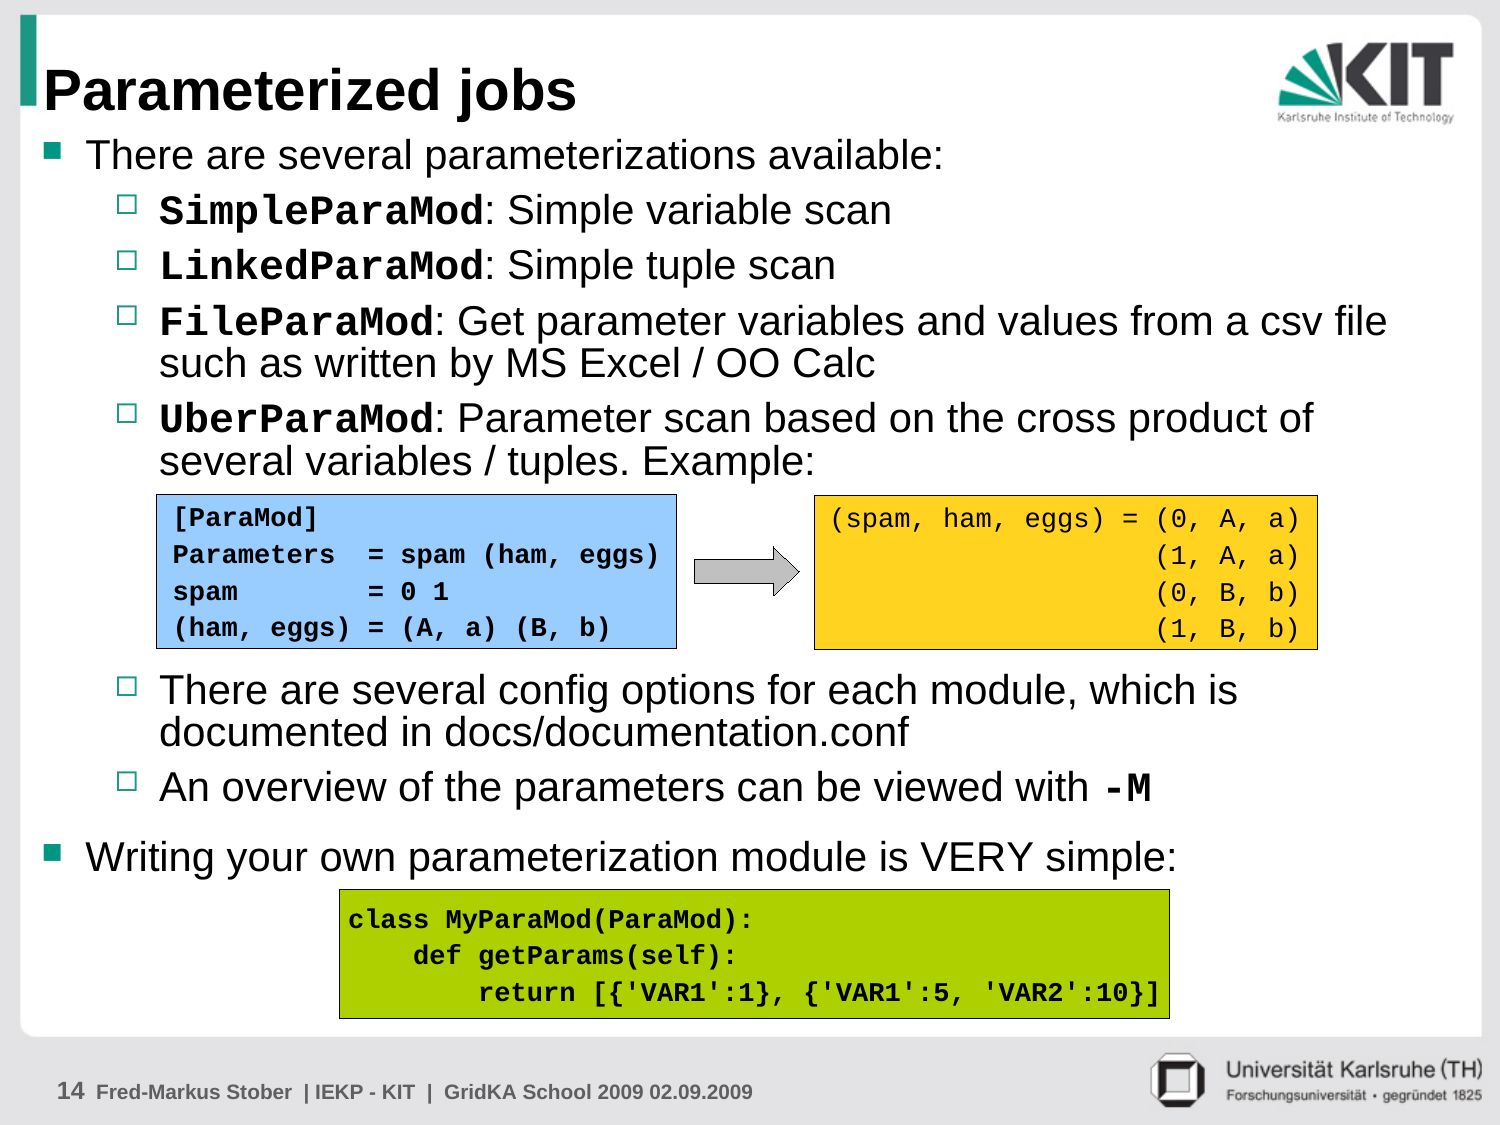

# Parameterized jobs
There are several parameterizations available:
SimpleParaMod: Simple variable scan
LinkedParaMod: Simple tuple scan
FileParaMod: Get parameter variables and values from a csv file such as written by MS Excel / OO Calc
UberParaMod: Parameter scan based on the cross product of several variables / tuples. Example:
There are several config options for each module, which is documented in docs/documentation.conf
An overview of the parameters can be viewed with -M
Writing your own parameterization module is VERY simple:
[ParaMod]
Parameters = spam (ham, eggs)
spam = 0 1
(ham, eggs) = (A, a) (B, b)
(spam, ham, eggs) = (0, A, a)
 (1, A, a)
 (0, B, b)
 (1, B, b)
class MyParaMod(ParaMod):
 def getParams(self):
 return [{'VAR1':1}, {'VAR1':5, 'VAR2':10}]
04.12.07